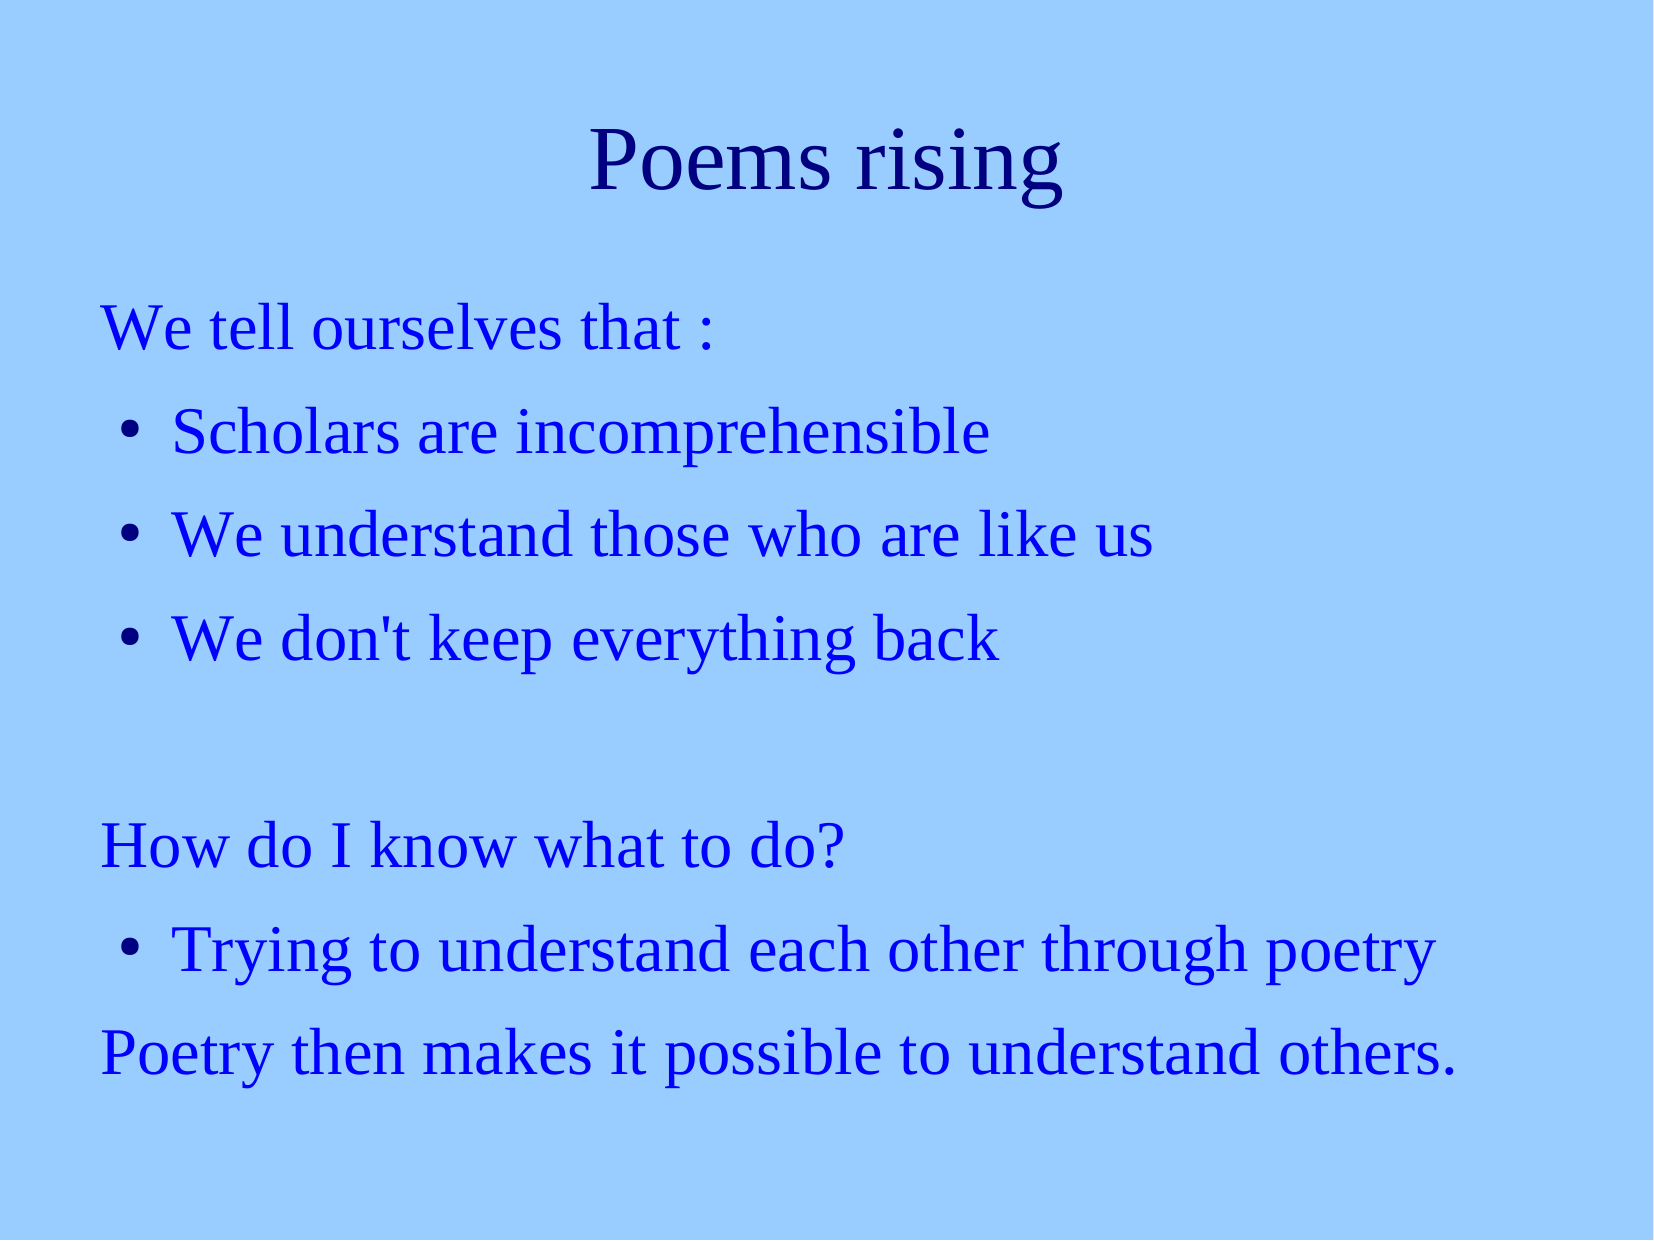

# Poems rising
We tell ourselves that :
Scholars are incomprehensible
We understand those who are like us
We don't keep everything back
How do I know what to do?
Trying to understand each other through poetry
Poetry then makes it possible to understand others.